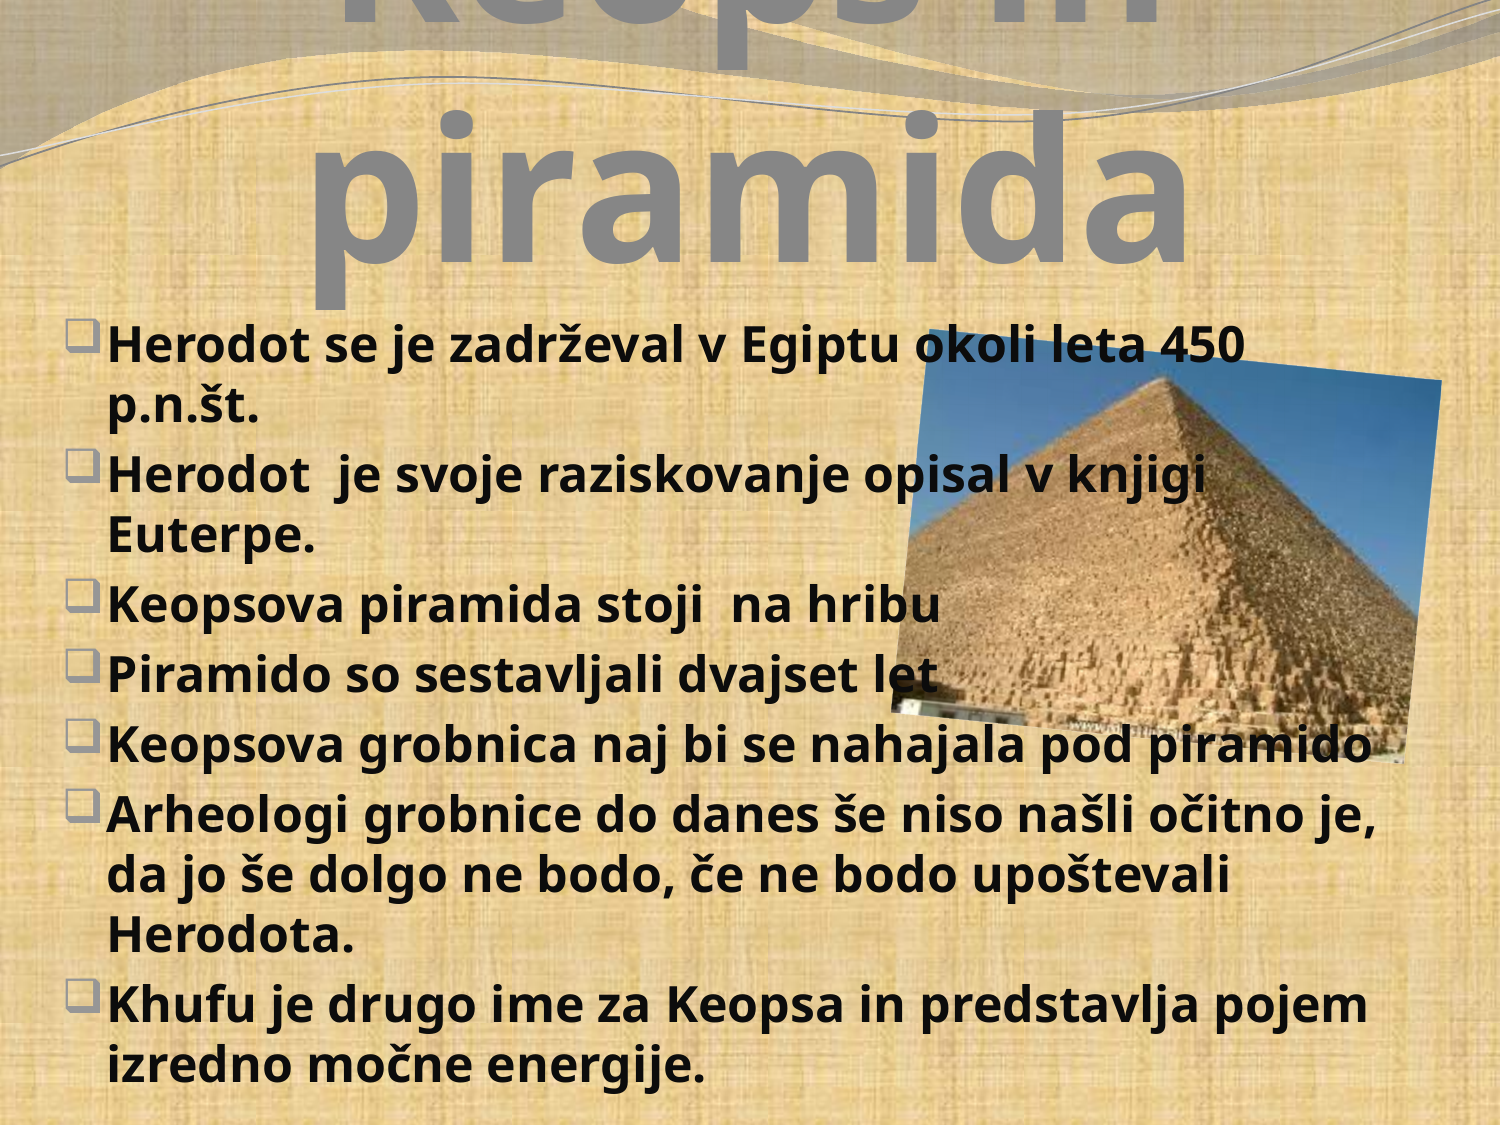

# Keops in piramida
Herodot se je zadrževal v Egiptu okoli leta 450 p.n.št.
Herodot je svoje raziskovanje opisal v knjigi Euterpe.
Keopsova piramida stoji na hribu
Piramido so sestavljali dvajset let
Keopsova grobnica naj bi se nahajala pod piramido
Arheologi grobnice do danes še niso našli očitno je, da jo še dolgo ne bodo, če ne bodo upoštevali Herodota.
Khufu je drugo ime za Keopsa in predstavlja pojem izredno močne energije.